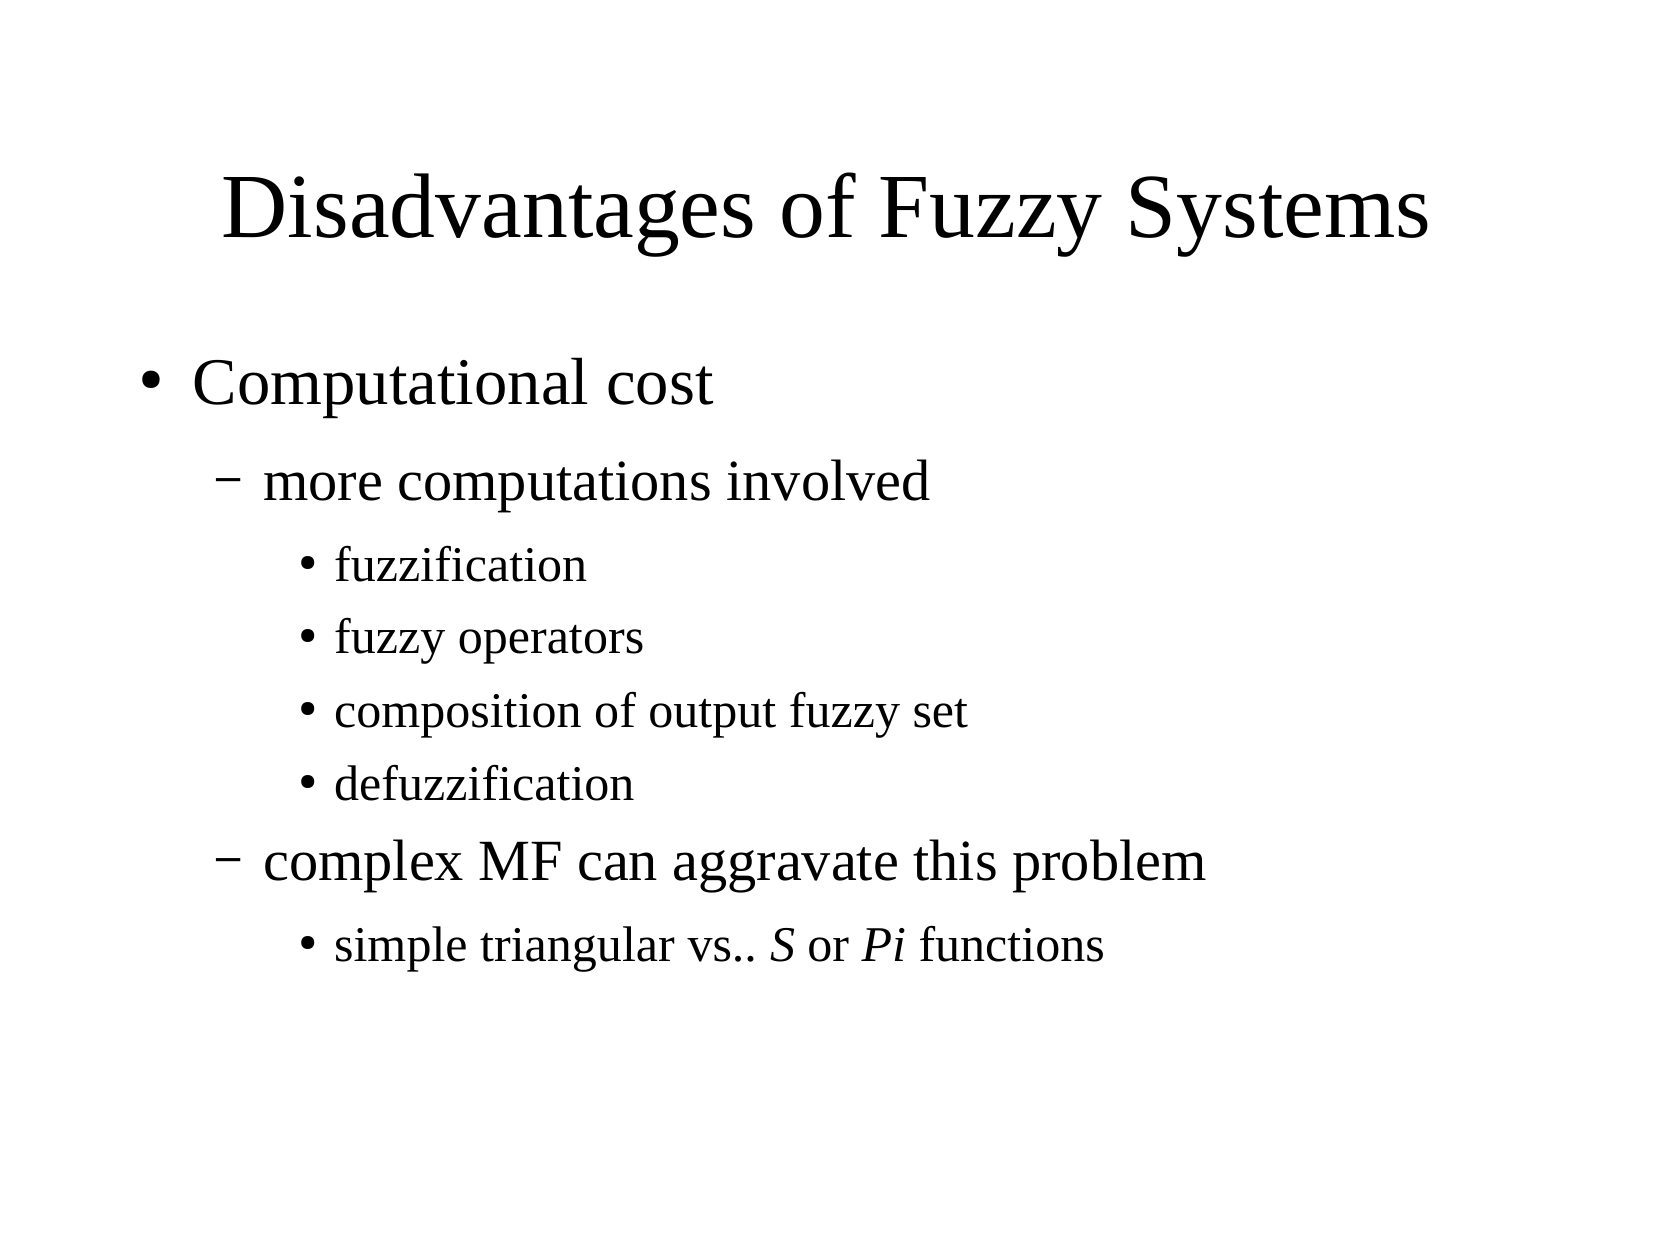

# Disadvantages of Fuzzy Systems
Computational cost
more computations involved
fuzzification
fuzzy operators
composition of output fuzzy set
defuzzification
complex MF can aggravate this problem
simple triangular vs.. S or Pi functions